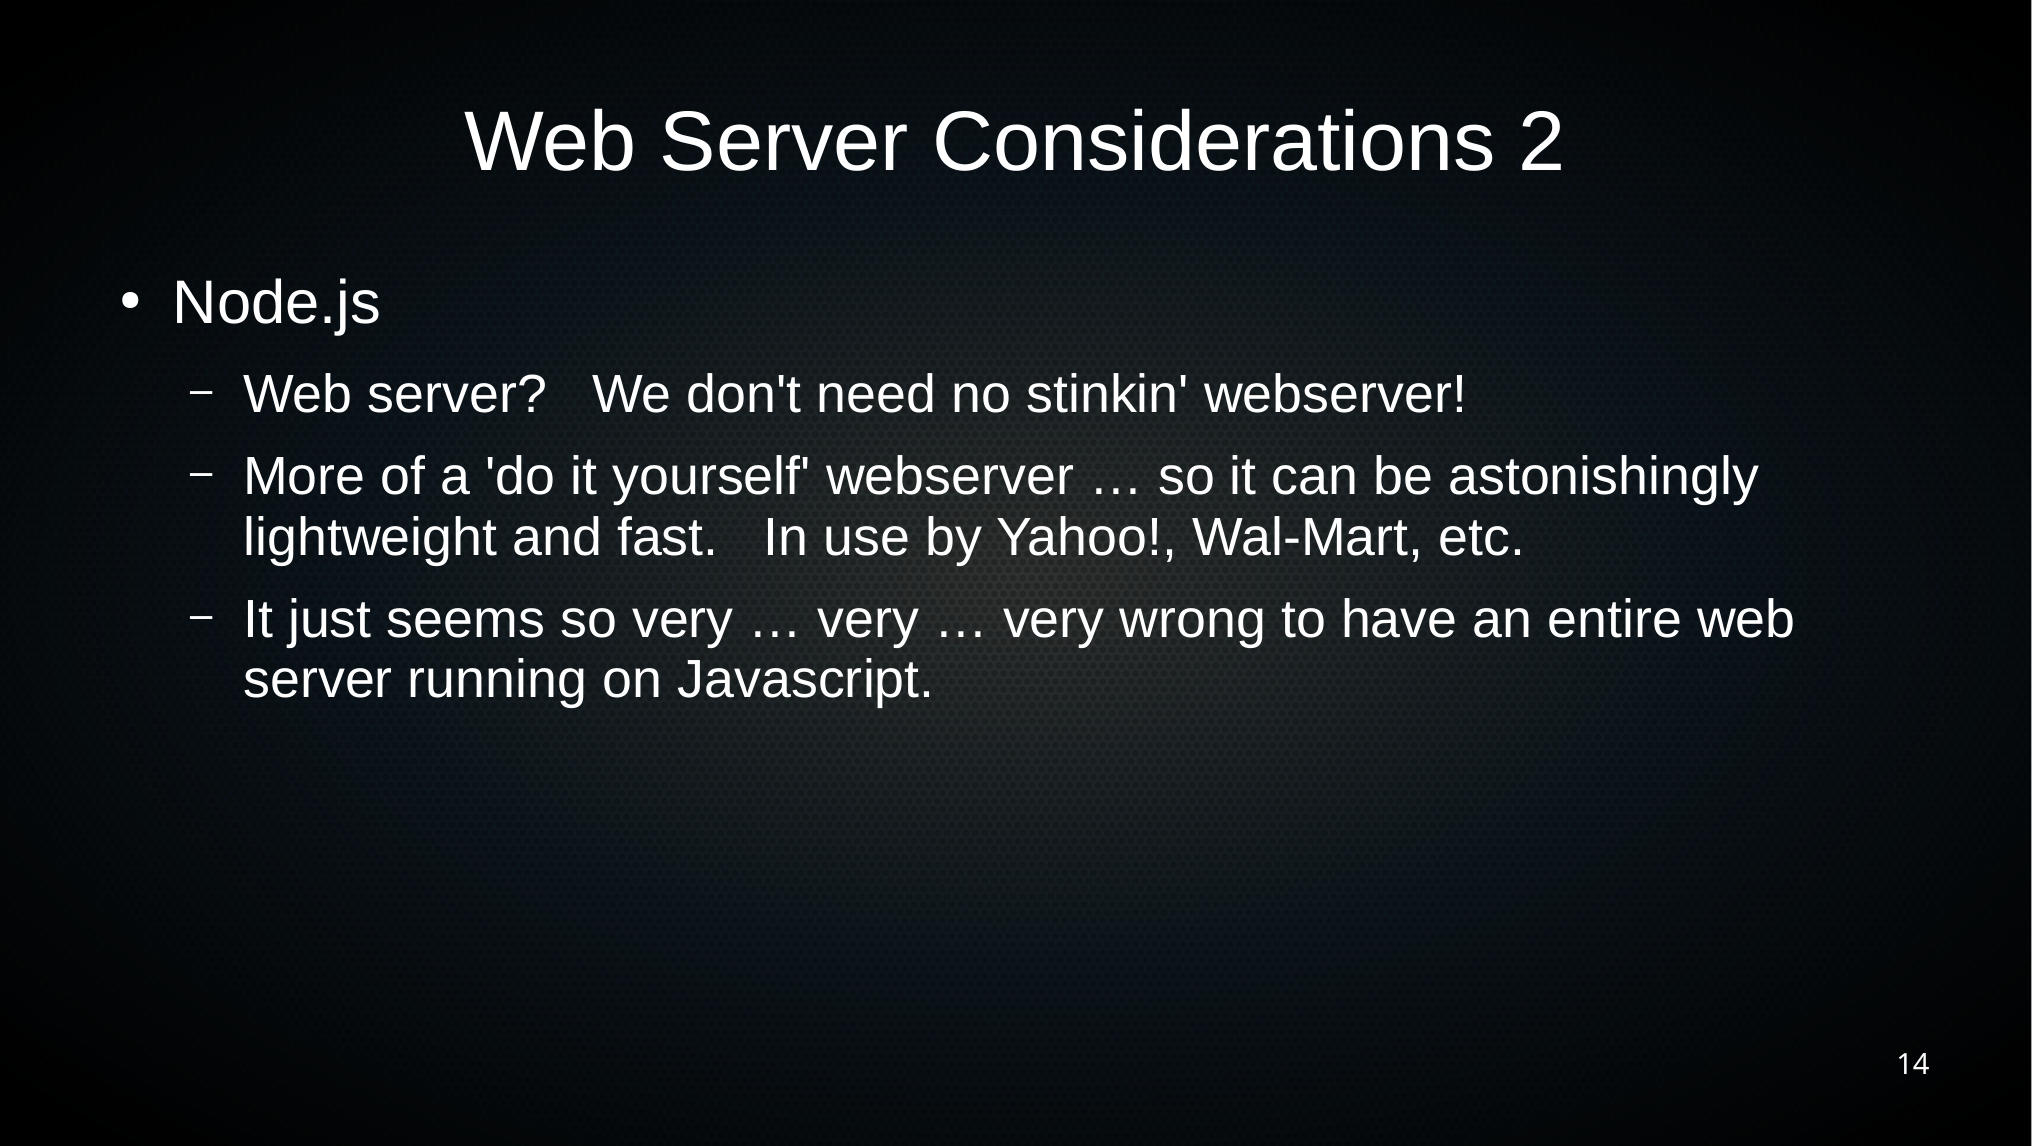

# Web Server Considerations 2
Node.js
Web server? We don't need no stinkin' webserver!
More of a 'do it yourself' webserver … so it can be astonishingly lightweight and fast. In use by Yahoo!, Wal-Mart, etc.
It just seems so very … very … very wrong to have an entire web server running on Javascript.
14